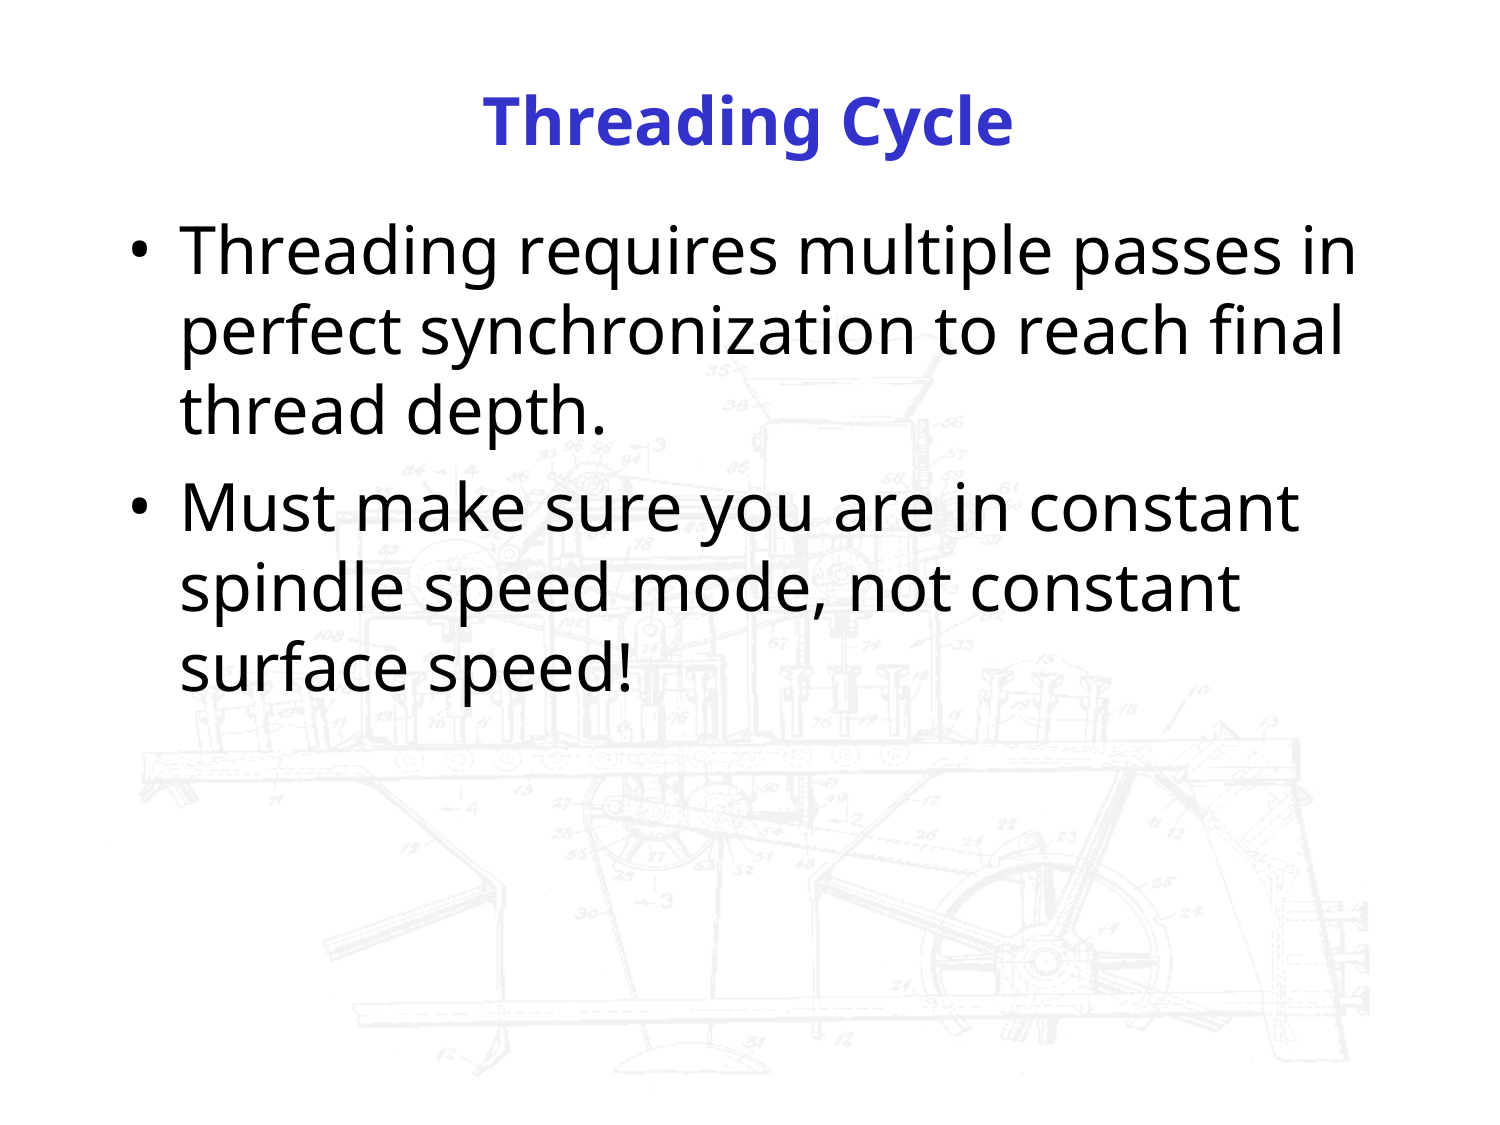

# Threading Cycle
Threading requires multiple passes in perfect synchronization to reach final thread depth.
Must make sure you are in constant spindle speed mode, not constant surface speed!